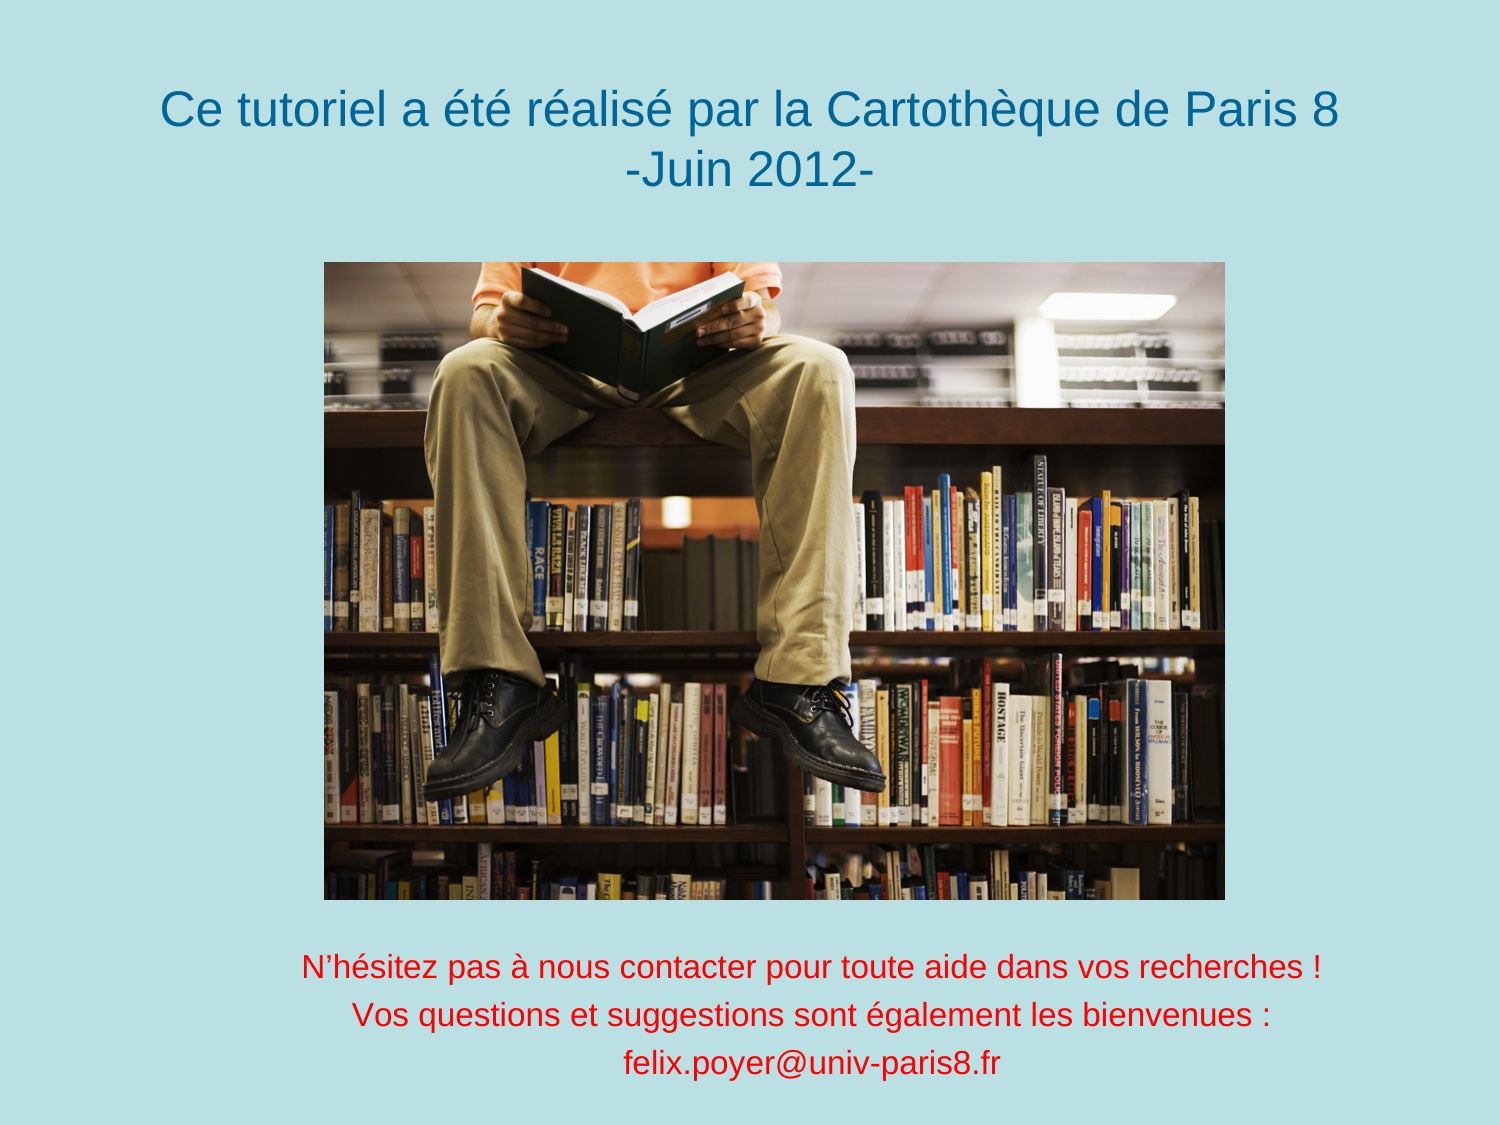

# Ce tutoriel a été réalisé par la Cartothèque de Paris 8 -Juin 2012-
N’hésitez pas à nous contacter pour toute aide dans vos recherches !
Vos questions et suggestions sont également les bienvenues :
felix.poyer@univ-paris8.fr